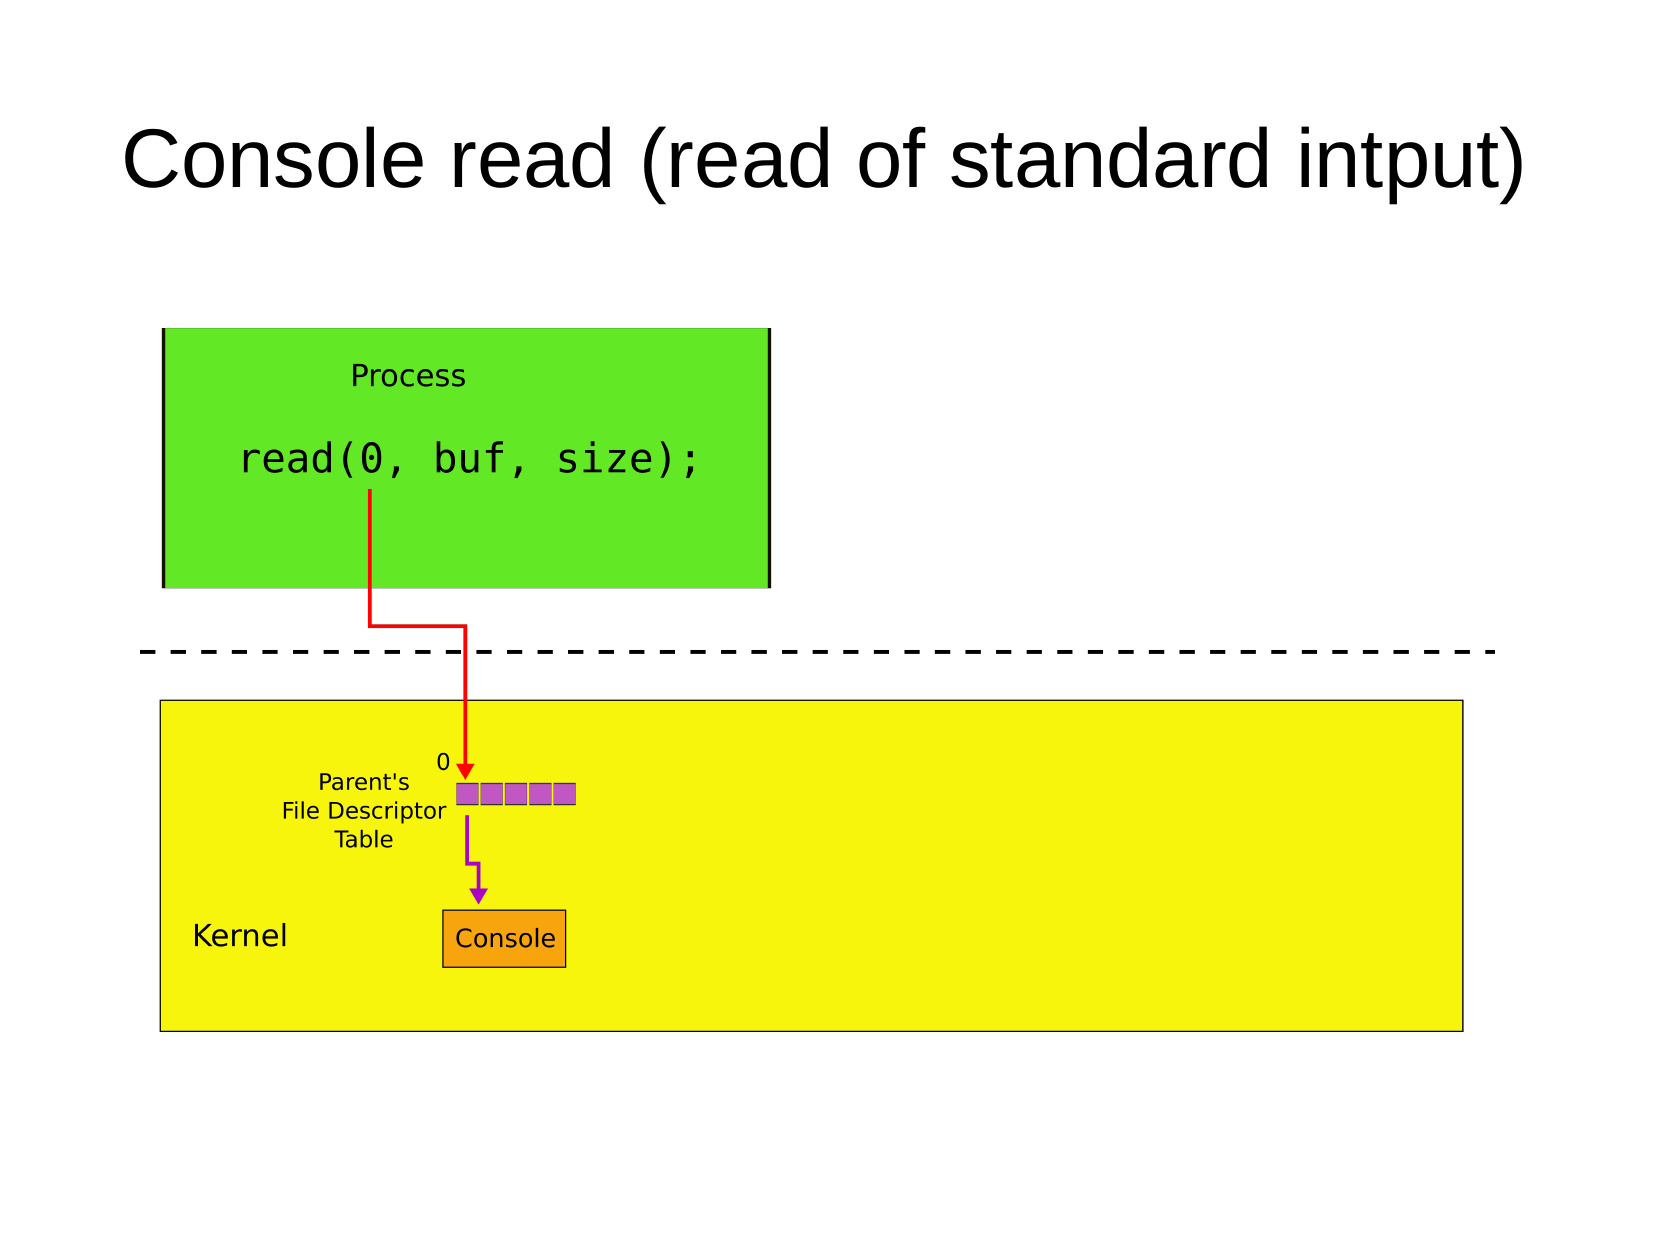

# Console read (read of standard intput)